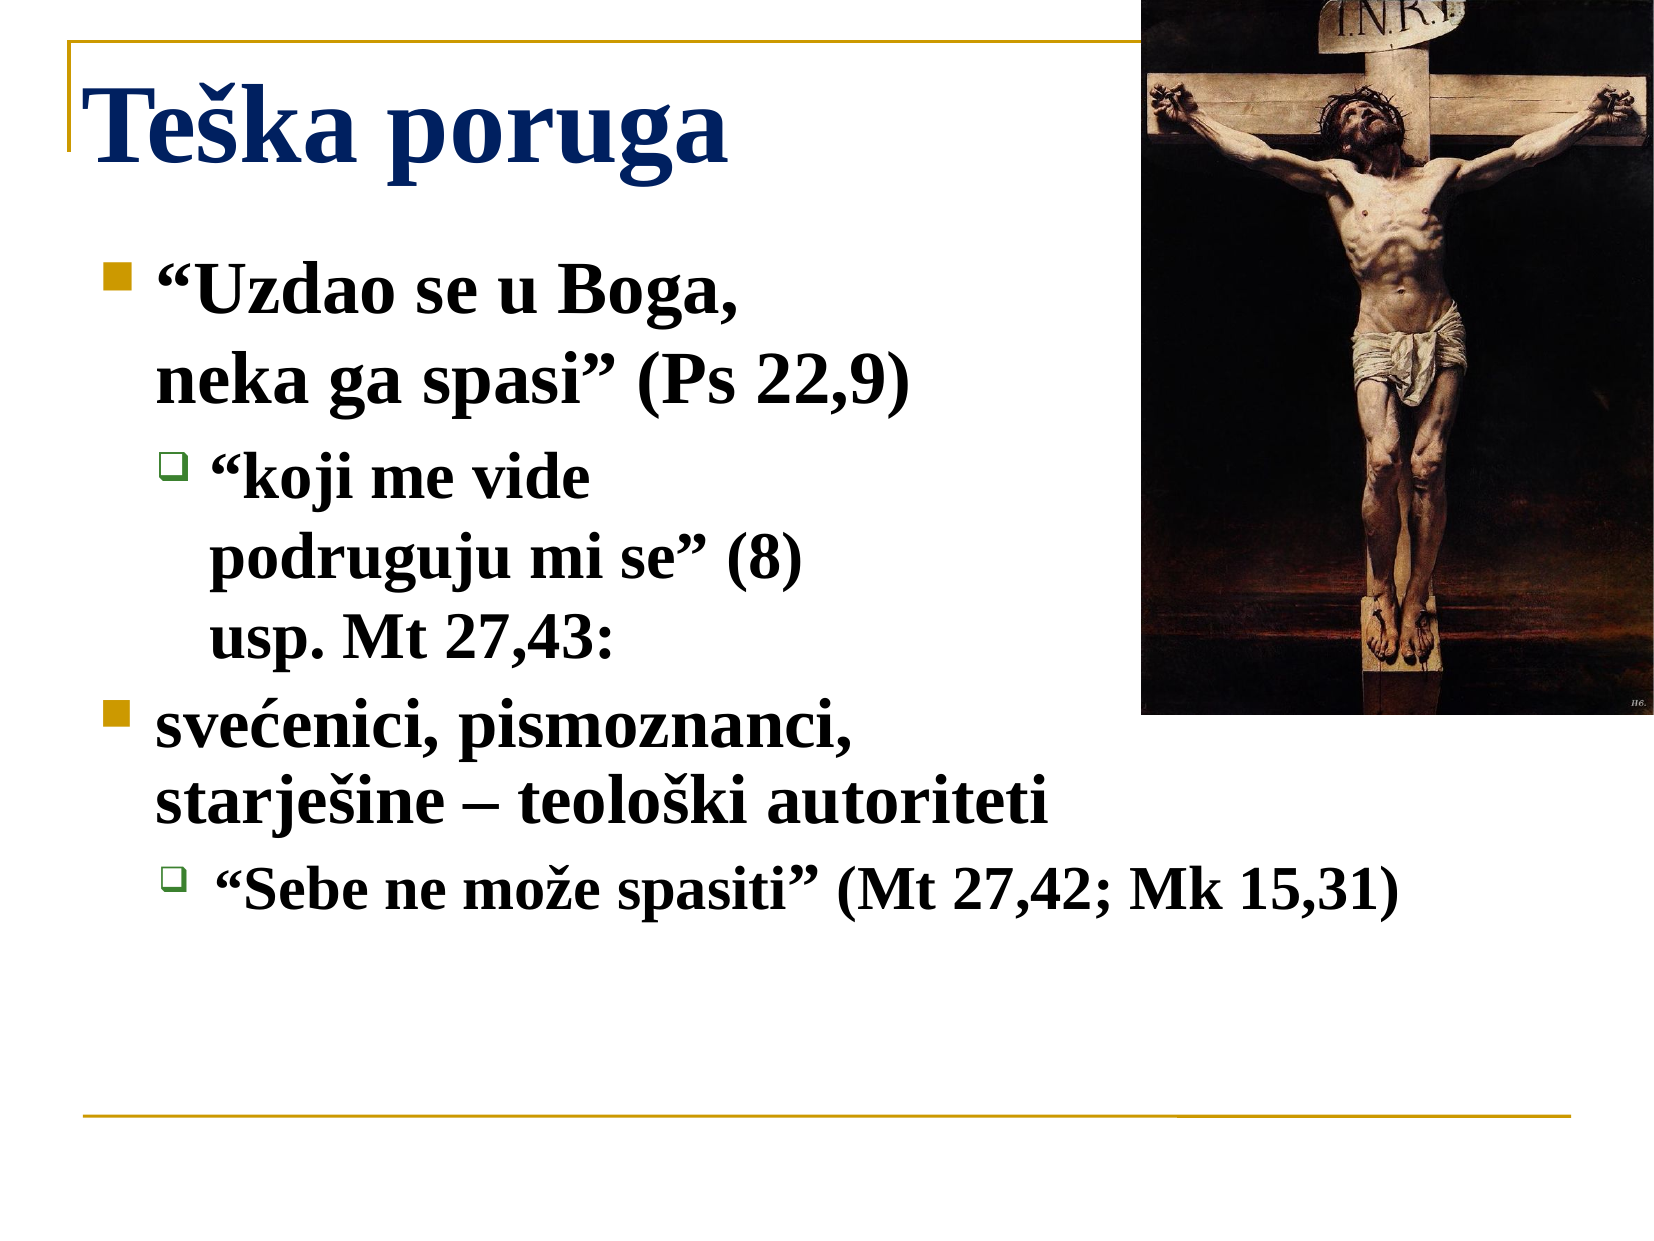

# Teška poruga
“Uzdao se u Boga,
neka ga spasi” (Ps 22,9)
“koji me vide
podruguju mi se” (8)
usp. Mt 27,43:
svećenici, pismoznanci,
starješine – teološki autoriteti
“Sebe ne može spasiti” (Mt 27,42; Mk 15,31)